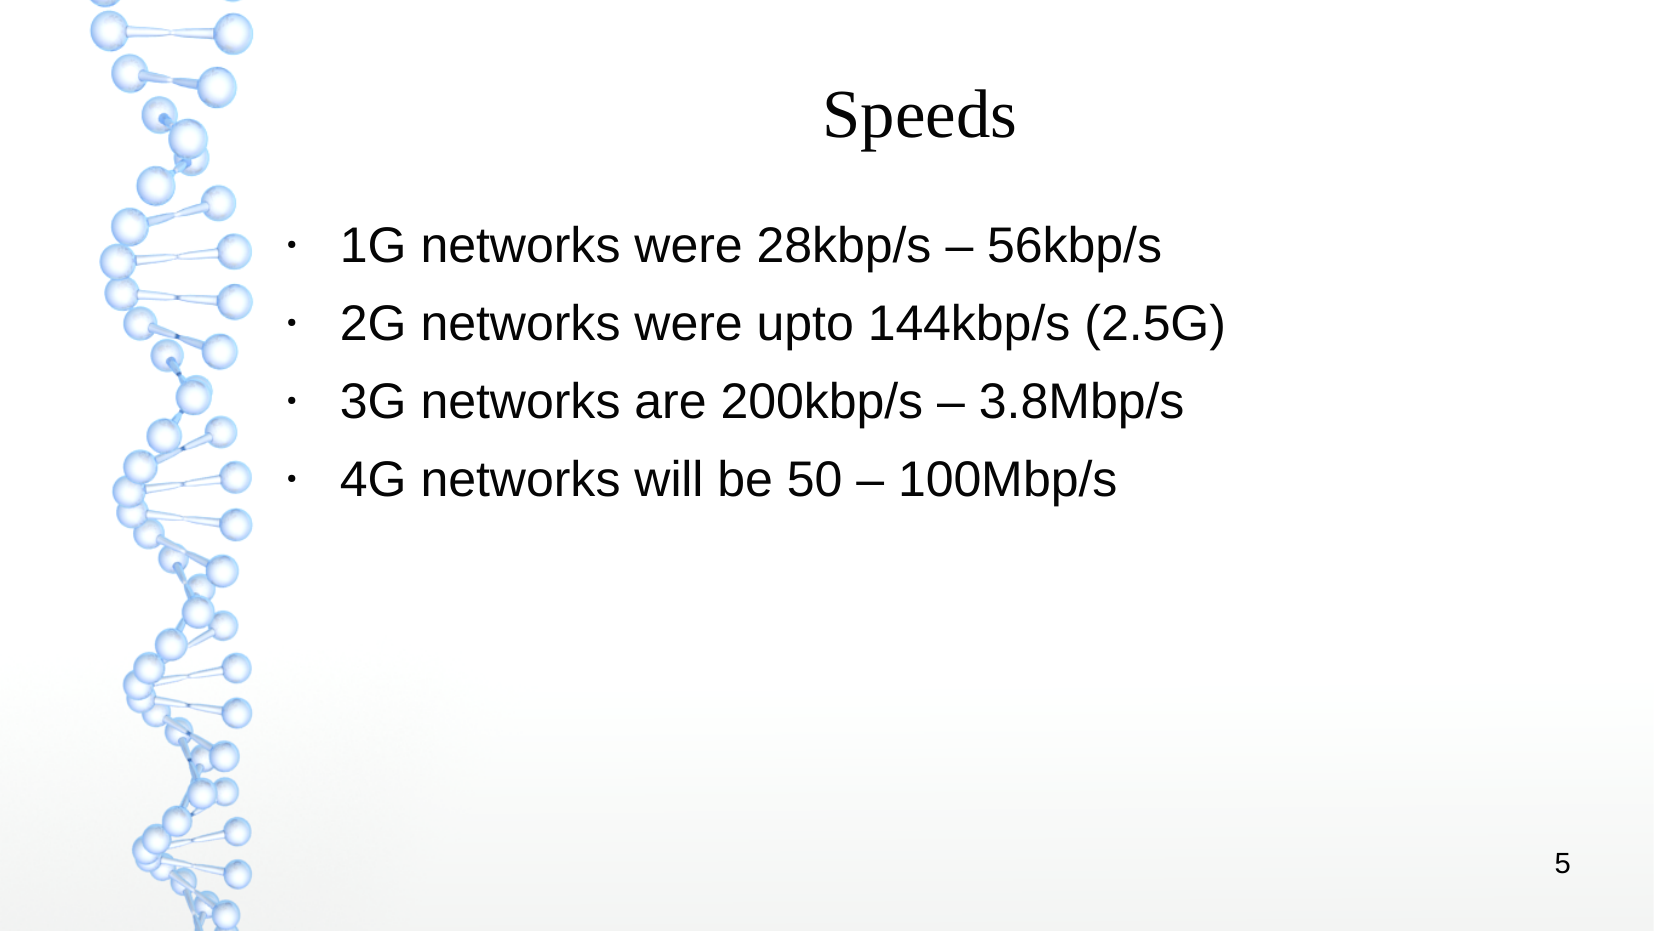

# Speeds
1G networks were 28kbp/s – 56kbp/s
2G networks were upto 144kbp/s (2.5G)
3G networks are 200kbp/s – 3.8Mbp/s
4G networks will be 50 – 100Mbp/s
5